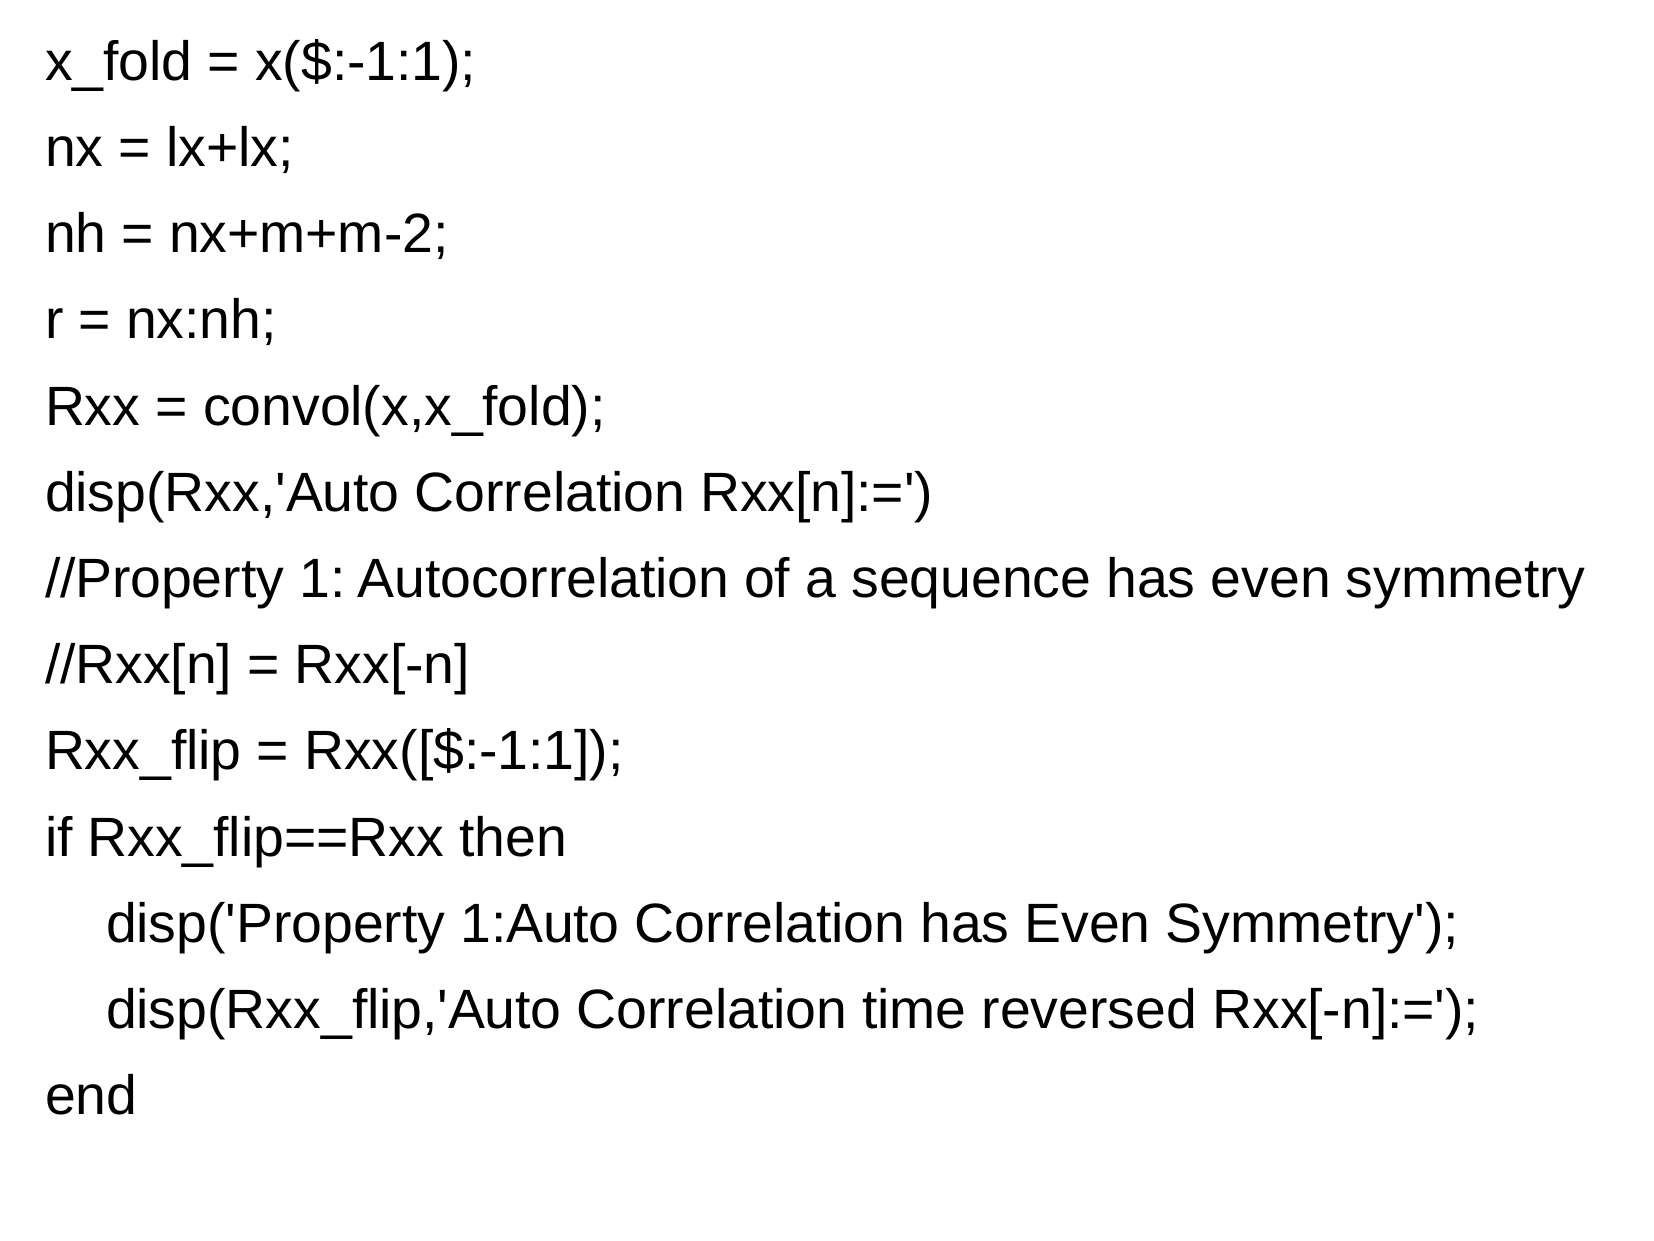

# x_fold = x($:-1:1);
nx = lx+lx;
nh = nx+m+m-2;
r = nx:nh;
Rxx = convol(x,x_fold);
disp(Rxx,'Auto Correlation Rxx[n]:=')
//Property 1: Autocorrelation of a sequence has even symmetry
//Rxx[n] = Rxx[-n]
Rxx_flip = Rxx([$:-1:1]);
if Rxx_flip==Rxx then
 disp('Property 1:Auto Correlation has Even Symmetry');
 disp(Rxx_flip,'Auto Correlation time reversed Rxx[-n]:=');
end